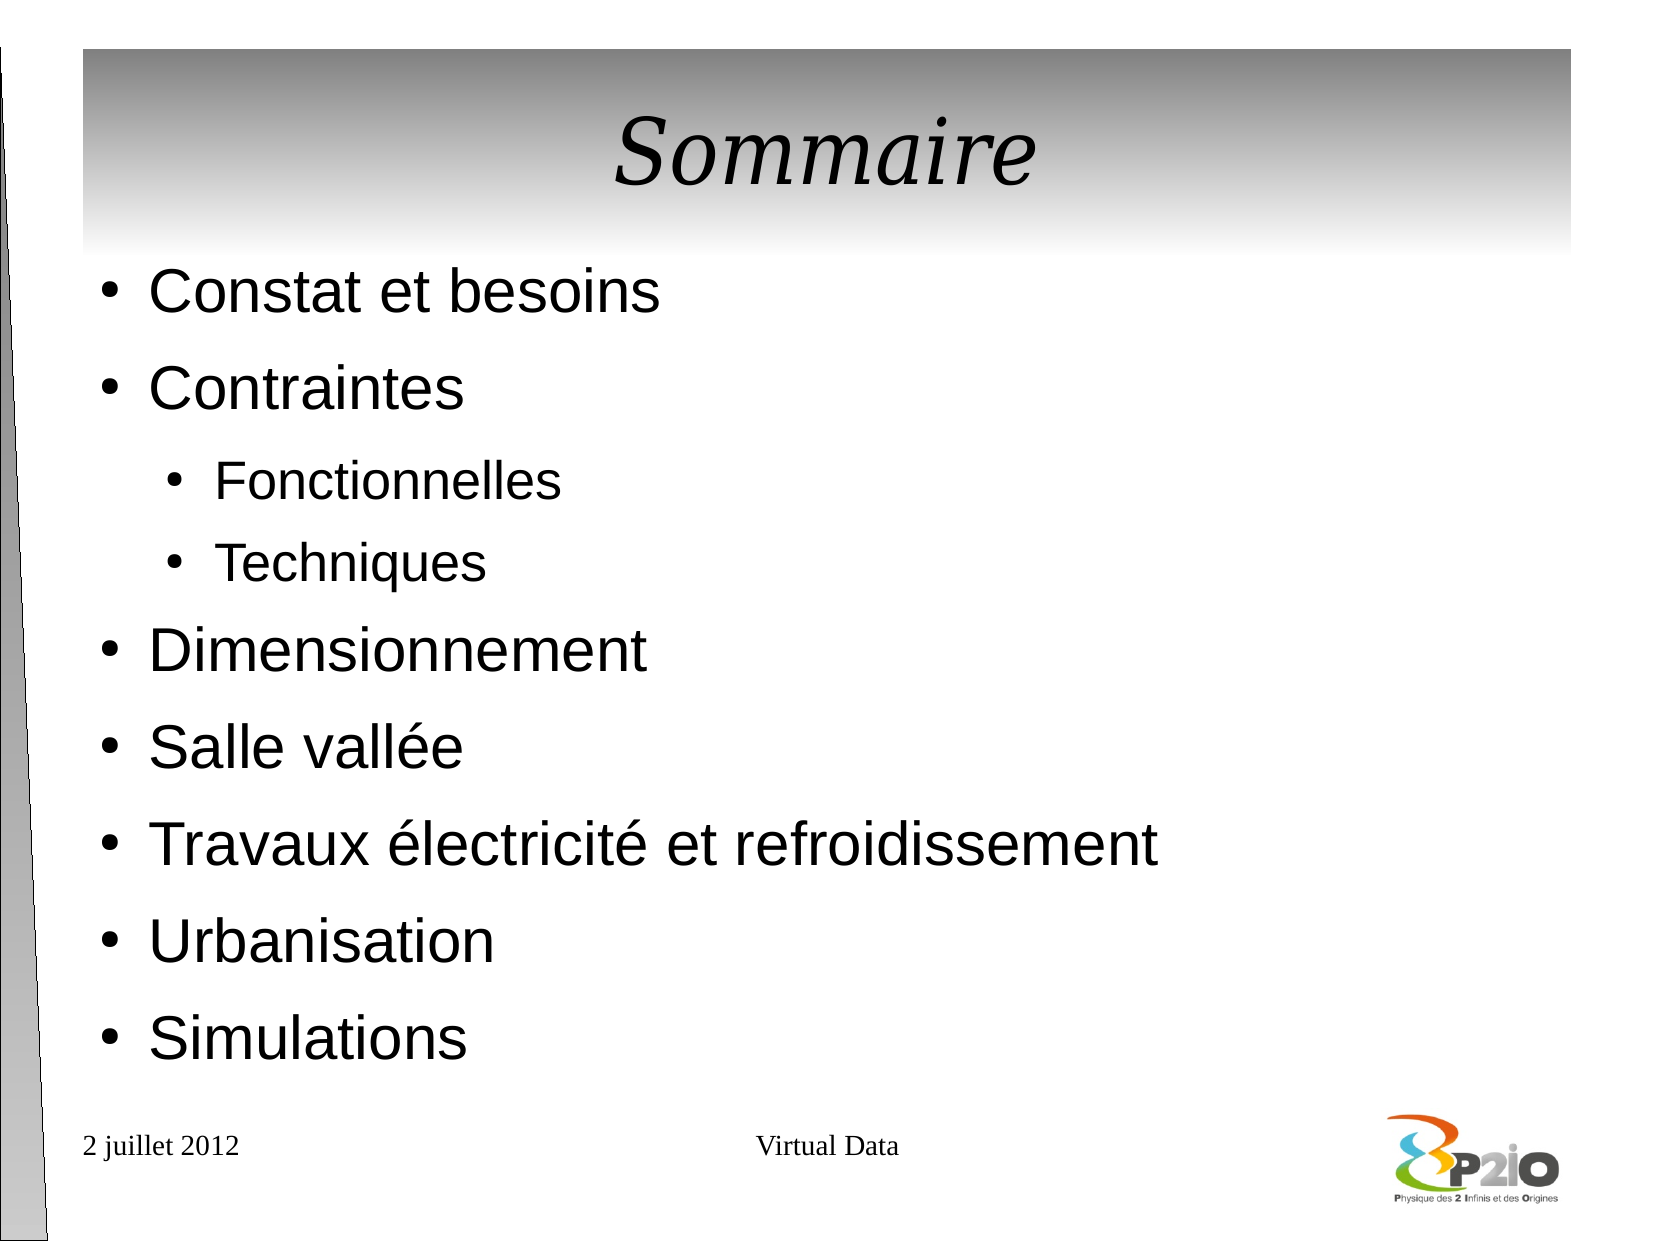

# Sommaire
Constat et besoins
Contraintes
Fonctionnelles
Techniques
Dimensionnement
Salle vallée
Travaux électricité et refroidissement
Urbanisation
Simulations